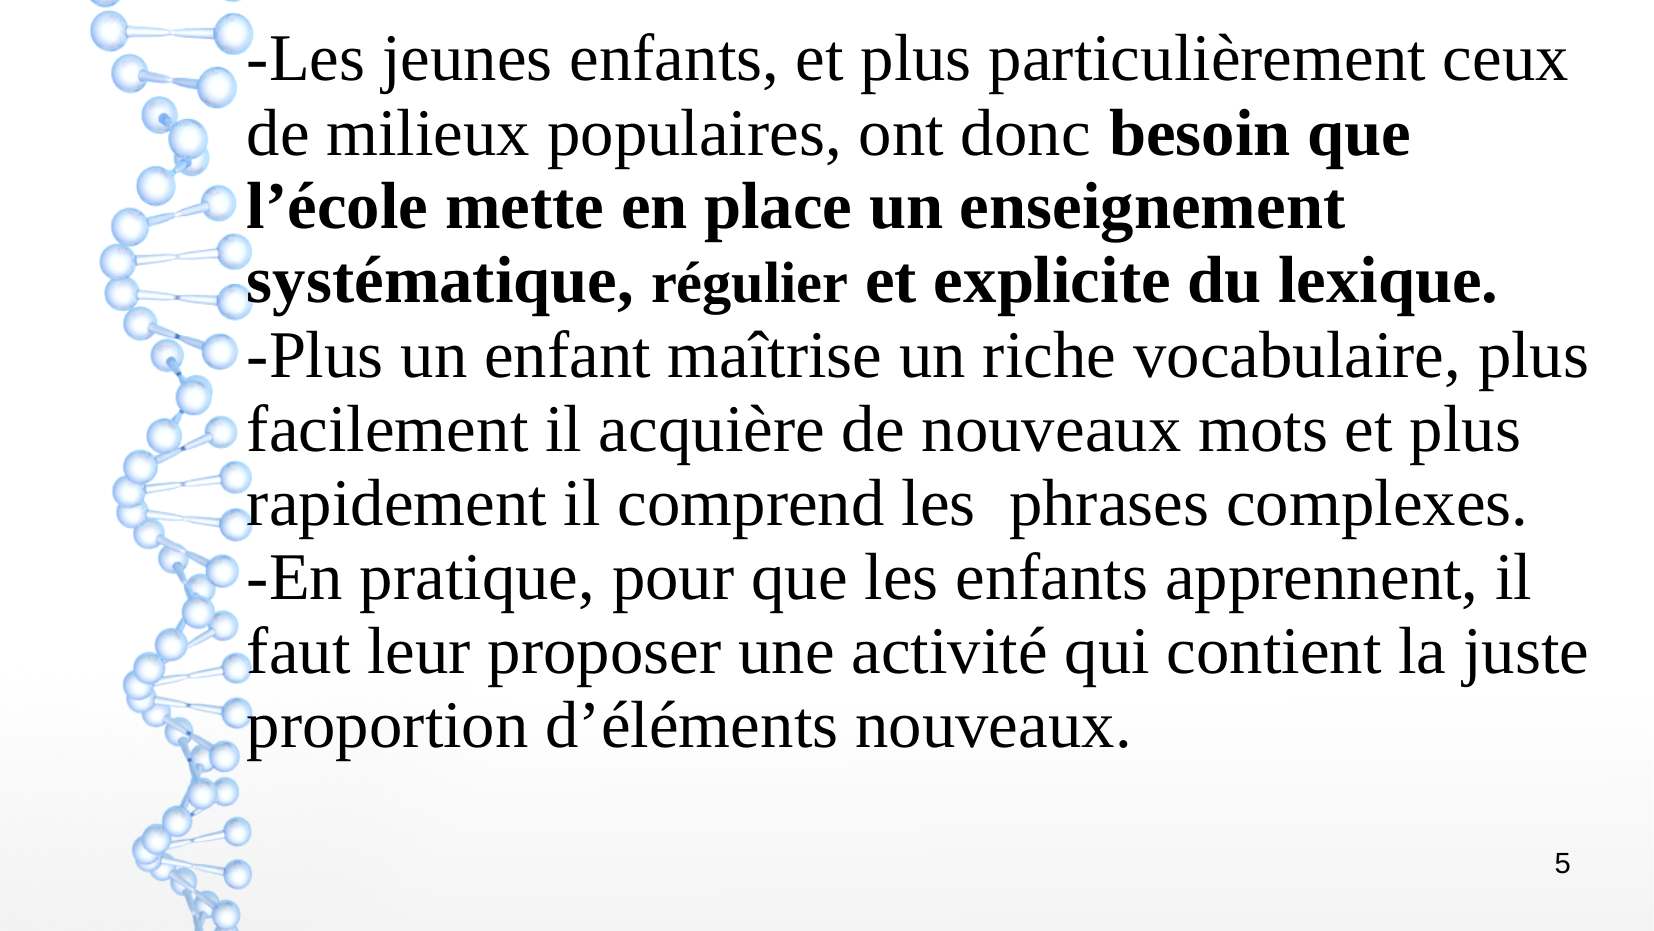

# -Les jeunes enfants, et plus particulièrement ceux de milieux populaires, ont donc besoin que l’école mette en place un enseignement systématique, régulier et explicite du lexique.
-Plus un enfant maîtrise un riche vocabulaire, plus facilement il acquière de nouveaux mots et plus rapidement il comprend les phrases complexes.
-En pratique, pour que les enfants apprennent, il faut leur proposer une activité qui contient la juste proportion d’éléments nouveaux.
5